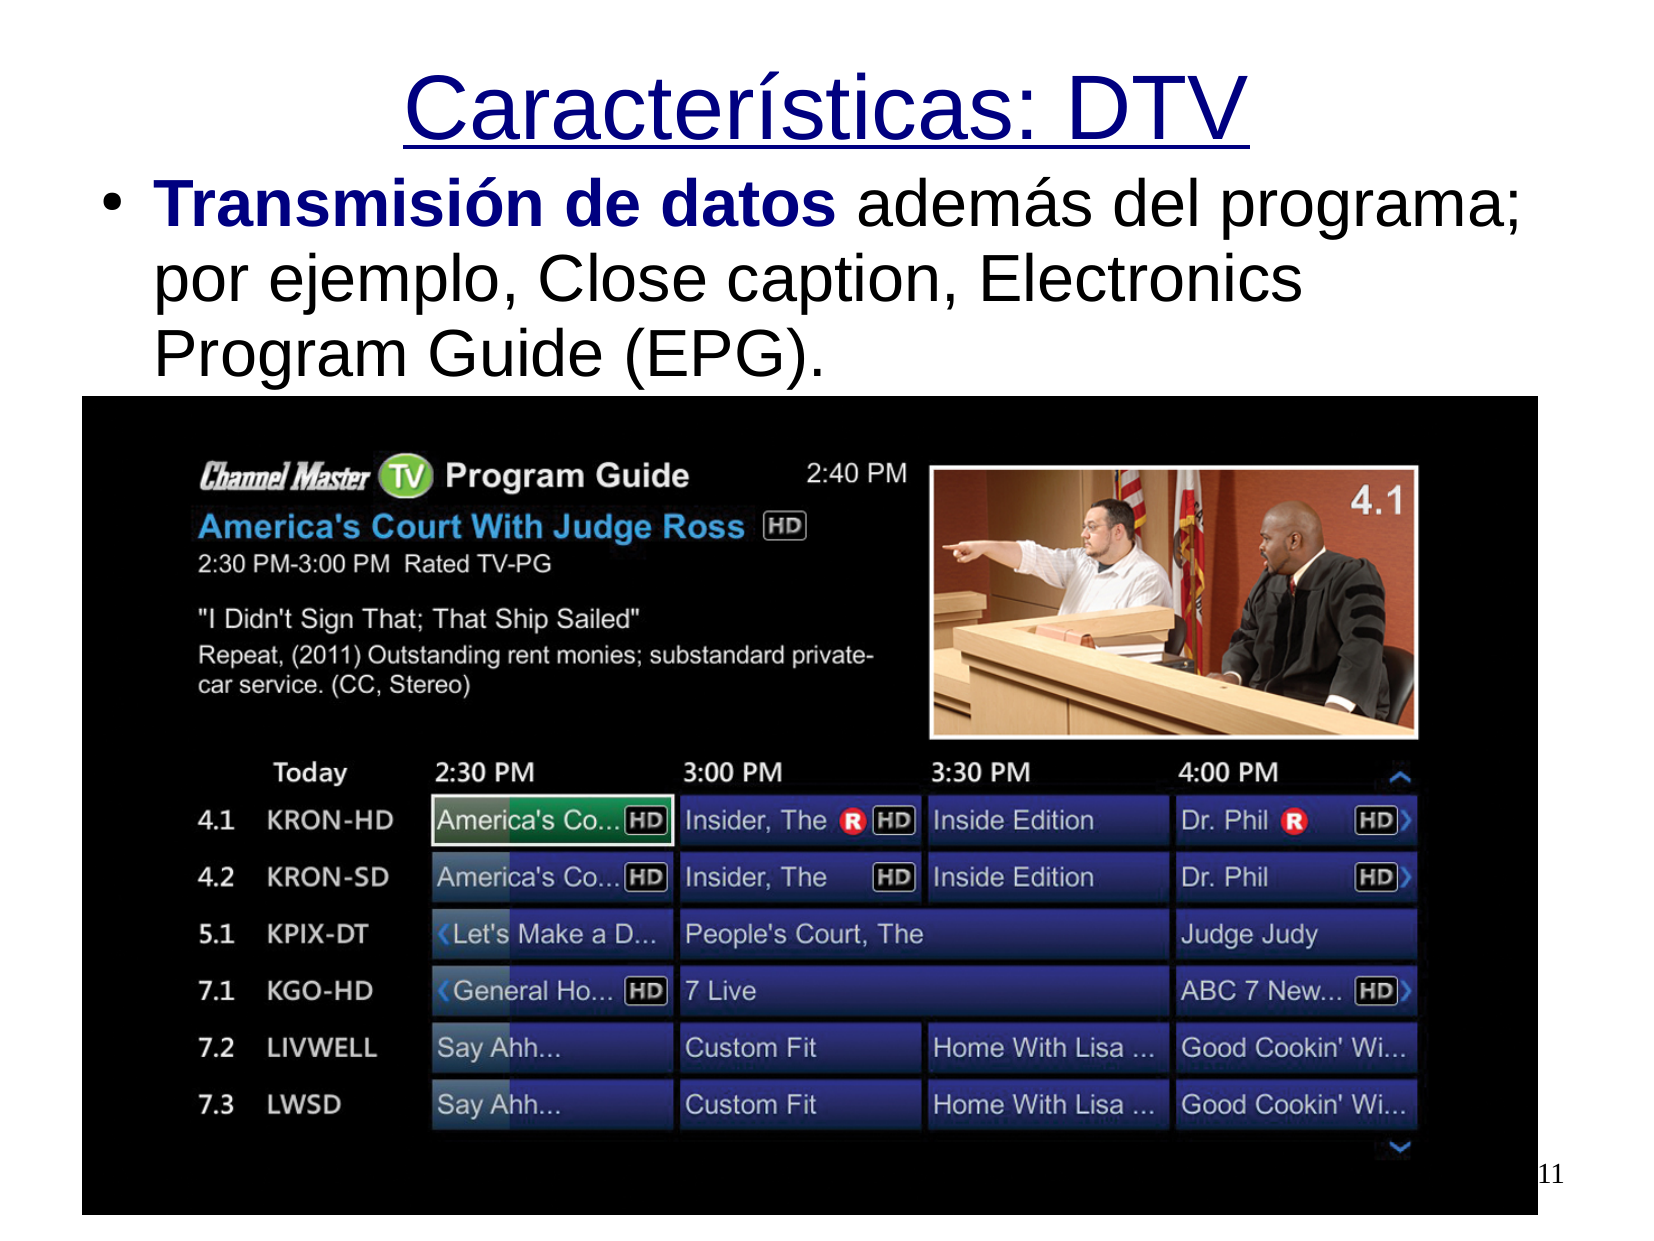

# Características: DTV
Transmisión de datos además del programa; por ejemplo, Close caption, Electronics Program Guide (EPG).
11